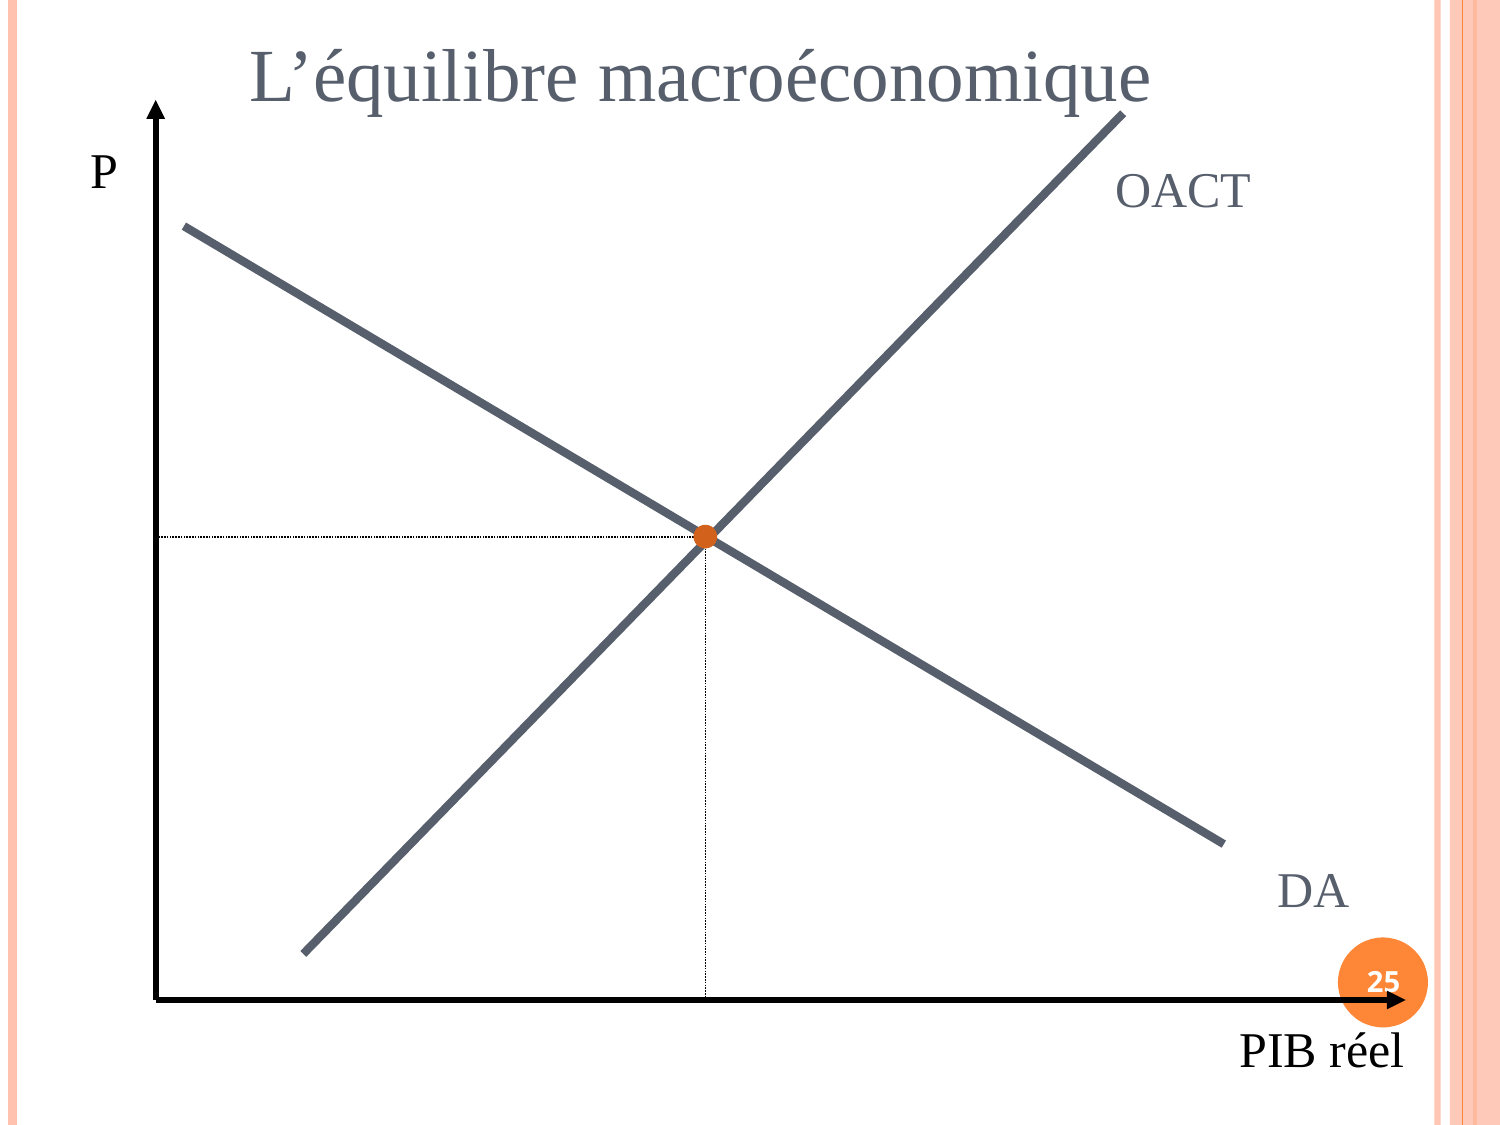

L’équilibre macroéconomique
P
OACT
DA
PIB réel